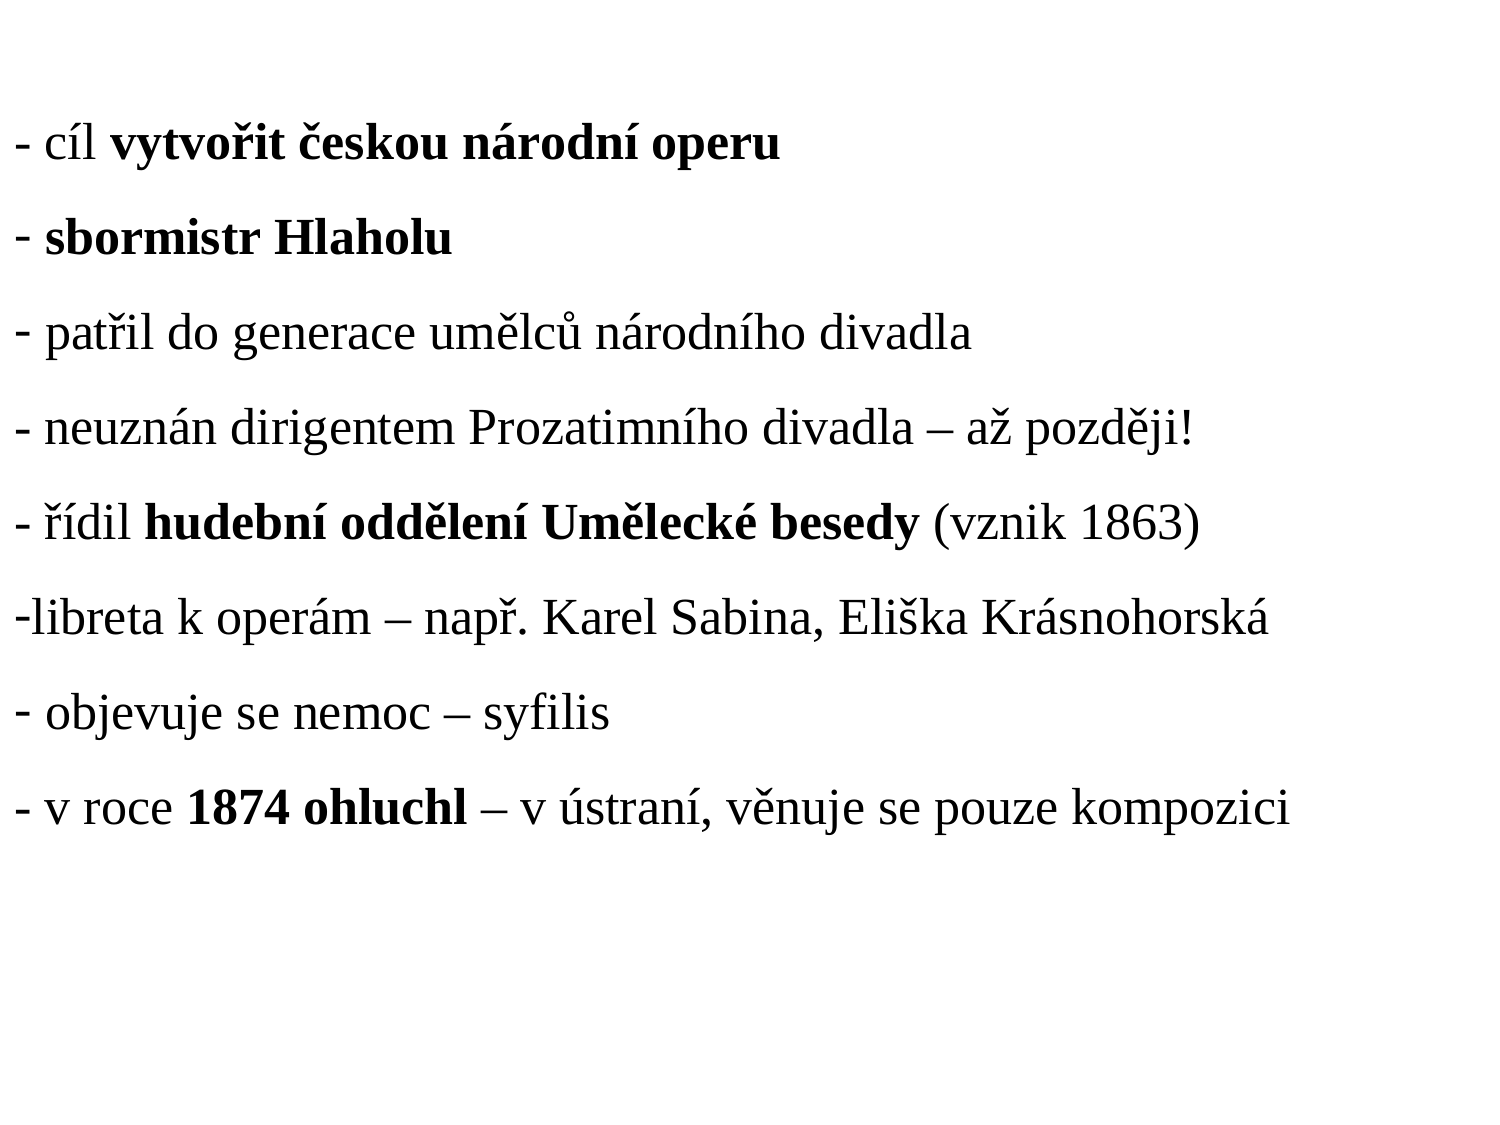

- cíl vytvořit českou národní operu
 sbormistr Hlaholu
 patřil do generace umělců národního divadla
- neuznán dirigentem Prozatimního divadla – až později!
- řídil hudební oddělení Umělecké besedy (vznik 1863)
libreta k operám – např. Karel Sabina, Eliška Krásnohorská
 objevuje se nemoc – syfilis
- v roce 1874 ohluchl – v ústraní, věnuje se pouze kompozici